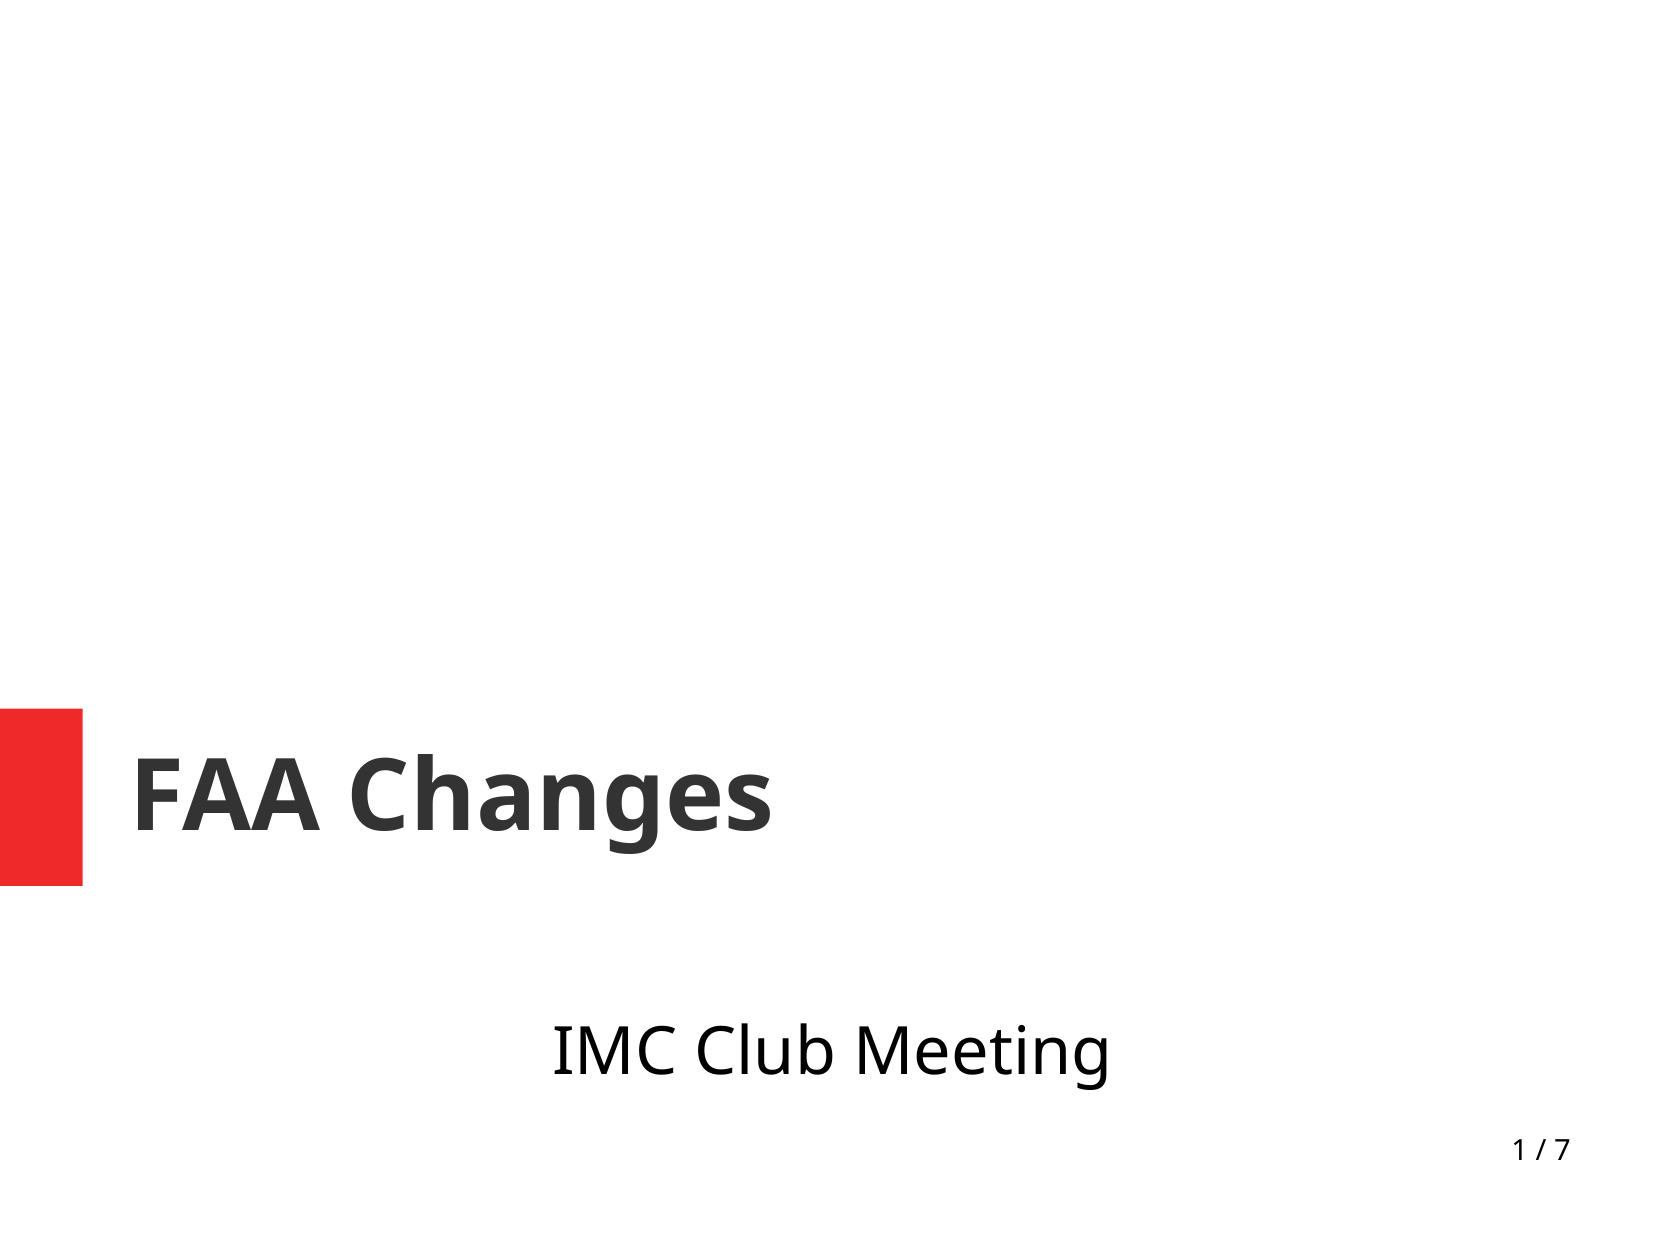

# FAA Changes
IMC Club Meeting
1